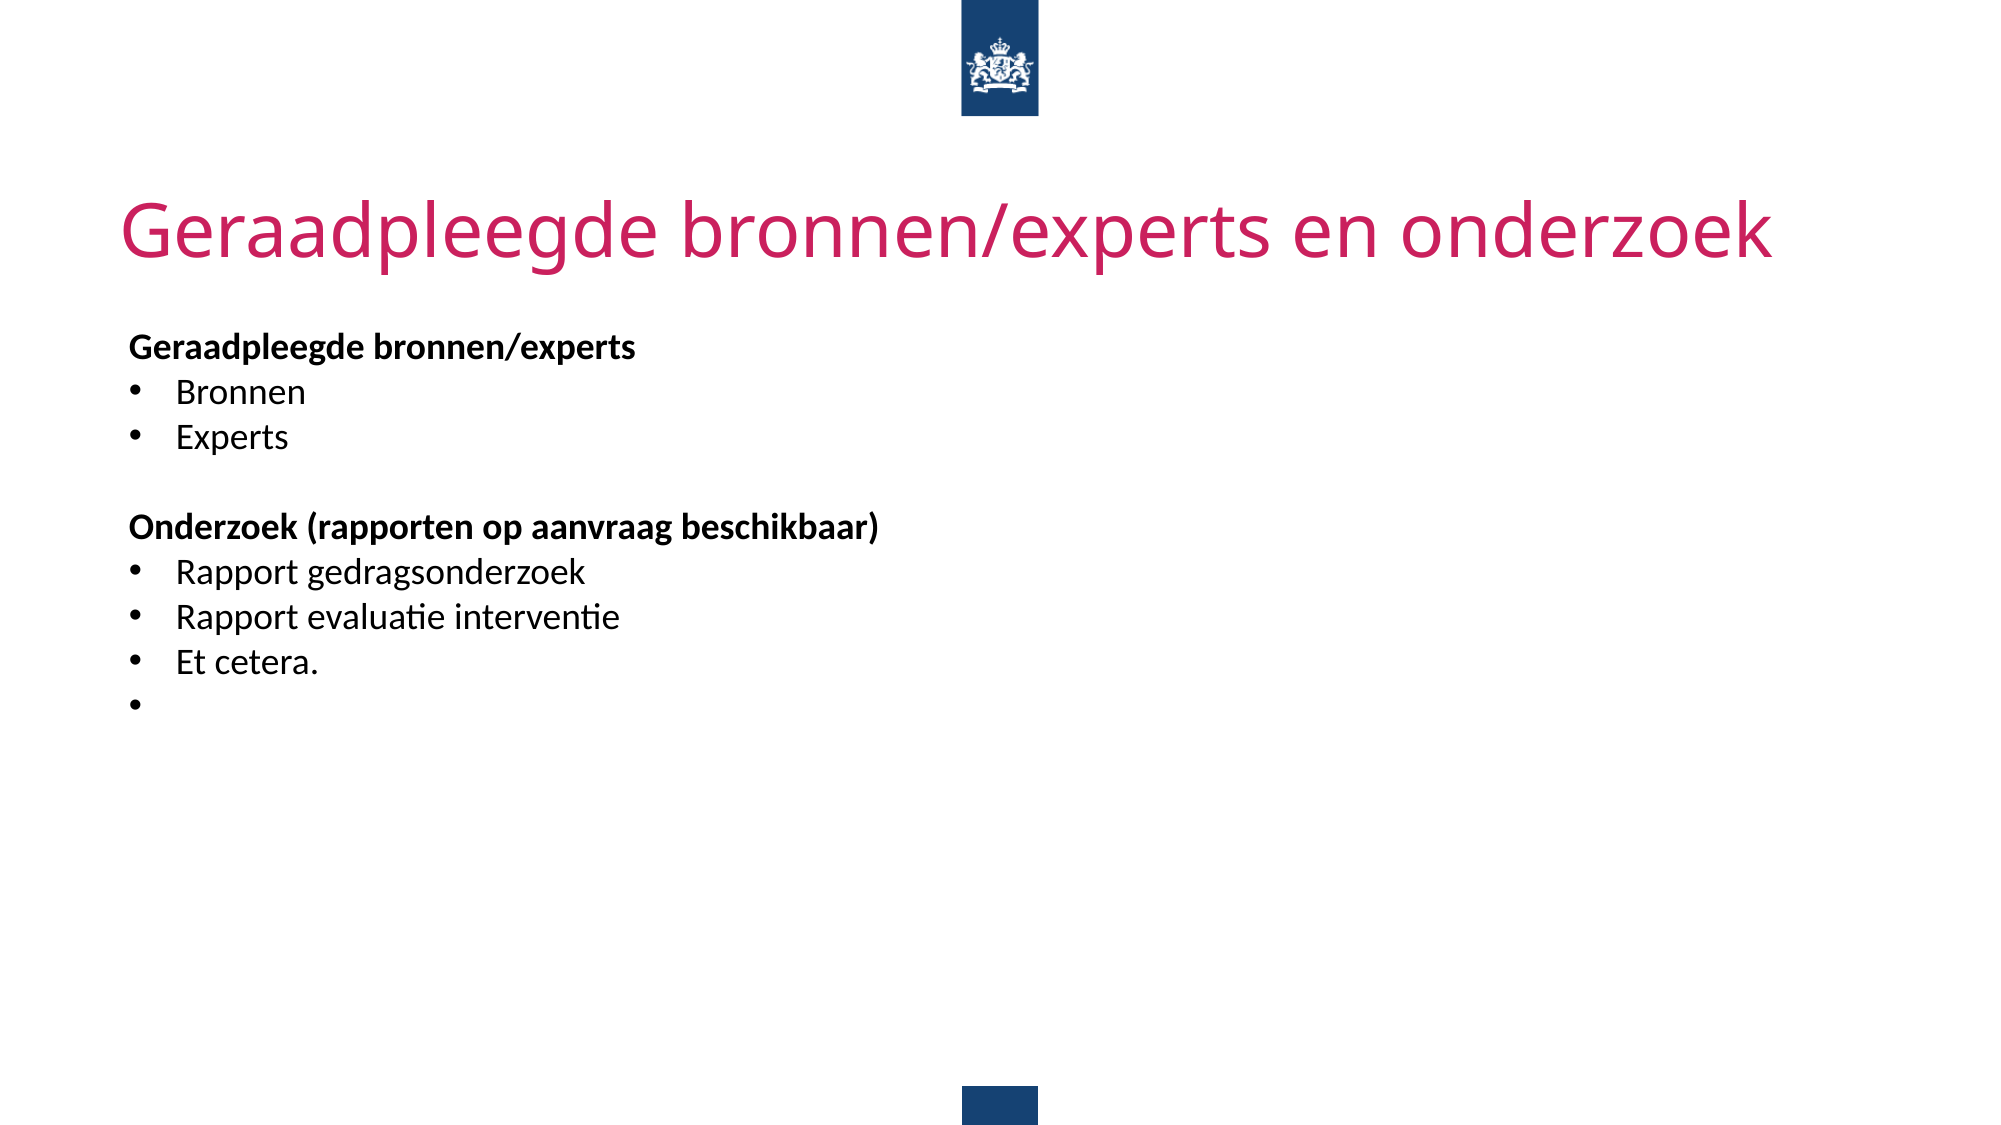

Geraadpleegde bronnen/experts en onderzoek
Geraadpleegde bronnen/experts
Bronnen
Experts
Onderzoek (rapporten op aanvraag beschikbaar)
Rapport gedragsonderzoek
Rapport evaluatie interventie
Et cetera.